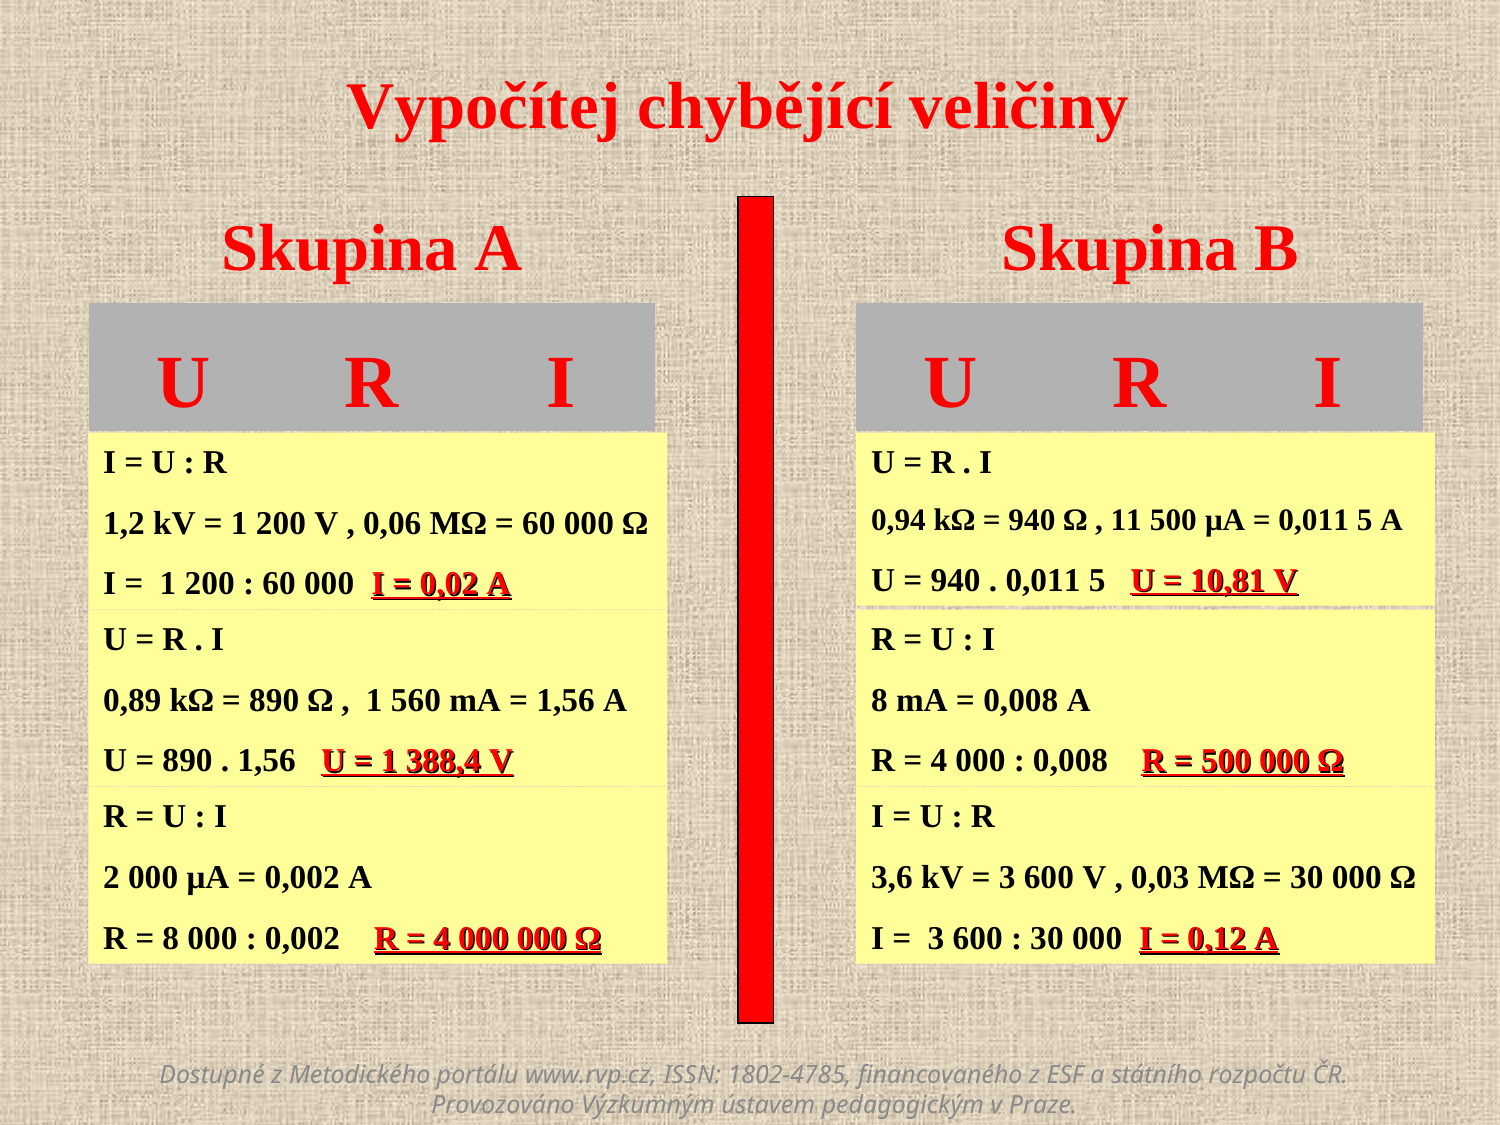

Vypočítej chybějící veličiny
Skupina A
Skupina B
| U | R | I |
| --- | --- | --- |
| 1,2 kV | 0,06 MΩ | ? |
| ? | 0,89 kΩ | 1 560 mA |
| 8 000 V | ? | 2 000 μA |
| U | R | I |
| --- | --- | --- |
| ? | 0,94 kΩ | 11 500 μA |
| 4 000 V | ? | 8 mA |
| 3,6 kV | 0,03 MΩ | ? |
I = U : R
1,2 kV = 1 200 V , 0,06 MΩ = 60 000 Ω
I = 1 200 : 60 000 I = 0,02 A
U = R . I
0,94 kΩ = 940 Ω , 11 500 μA = 0,011 5 A
U = 940 . 0,011 5 U = 10,81 V
U = R . I
0,89 kΩ = 890 Ω , 1 560 mA = 1,56 A
U = 890 . 1,56 U = 1 388,4 V
R = U : I
8 mA = 0,008 A
R = 4 000 : 0,008 R = 500 000 Ω
R = U : I
2 000 μA = 0,002 A
R = 8 000 : 0,002 R = 4 000 000 Ω
I = U : R
3,6 kV = 3 600 V , 0,03 MΩ = 30 000 Ω
I = 3 600 : 30 000 I = 0,12 A